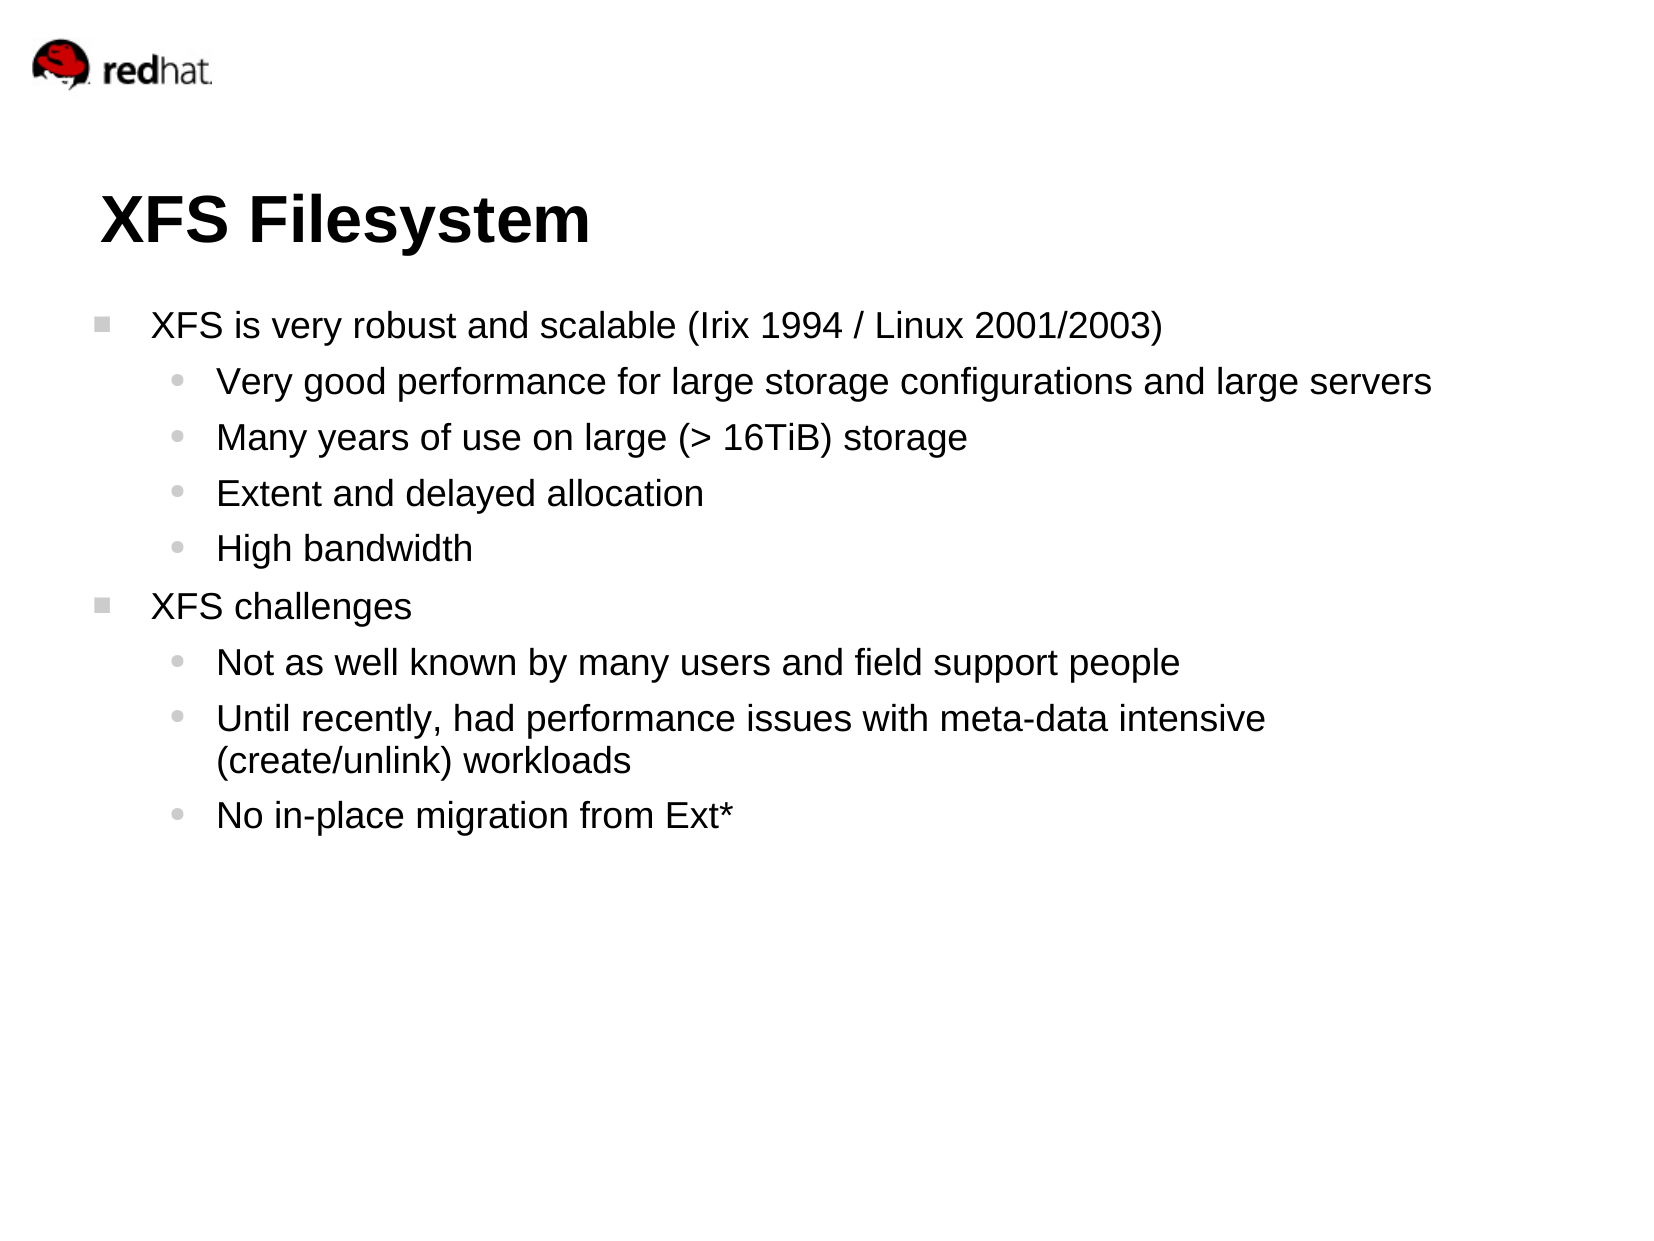

# XFS Filesystem
XFS is very robust and scalable (Irix 1994 / Linux 2001/2003)
Very good performance for large storage configurations and large servers
Many years of use on large (> 16TiB) storage
Extent and delayed allocation
High bandwidth
XFS challenges
Not as well known by many users and field support people
Until recently, had performance issues with meta-data intensive (create/unlink) workloads
No in-place migration from Ext*